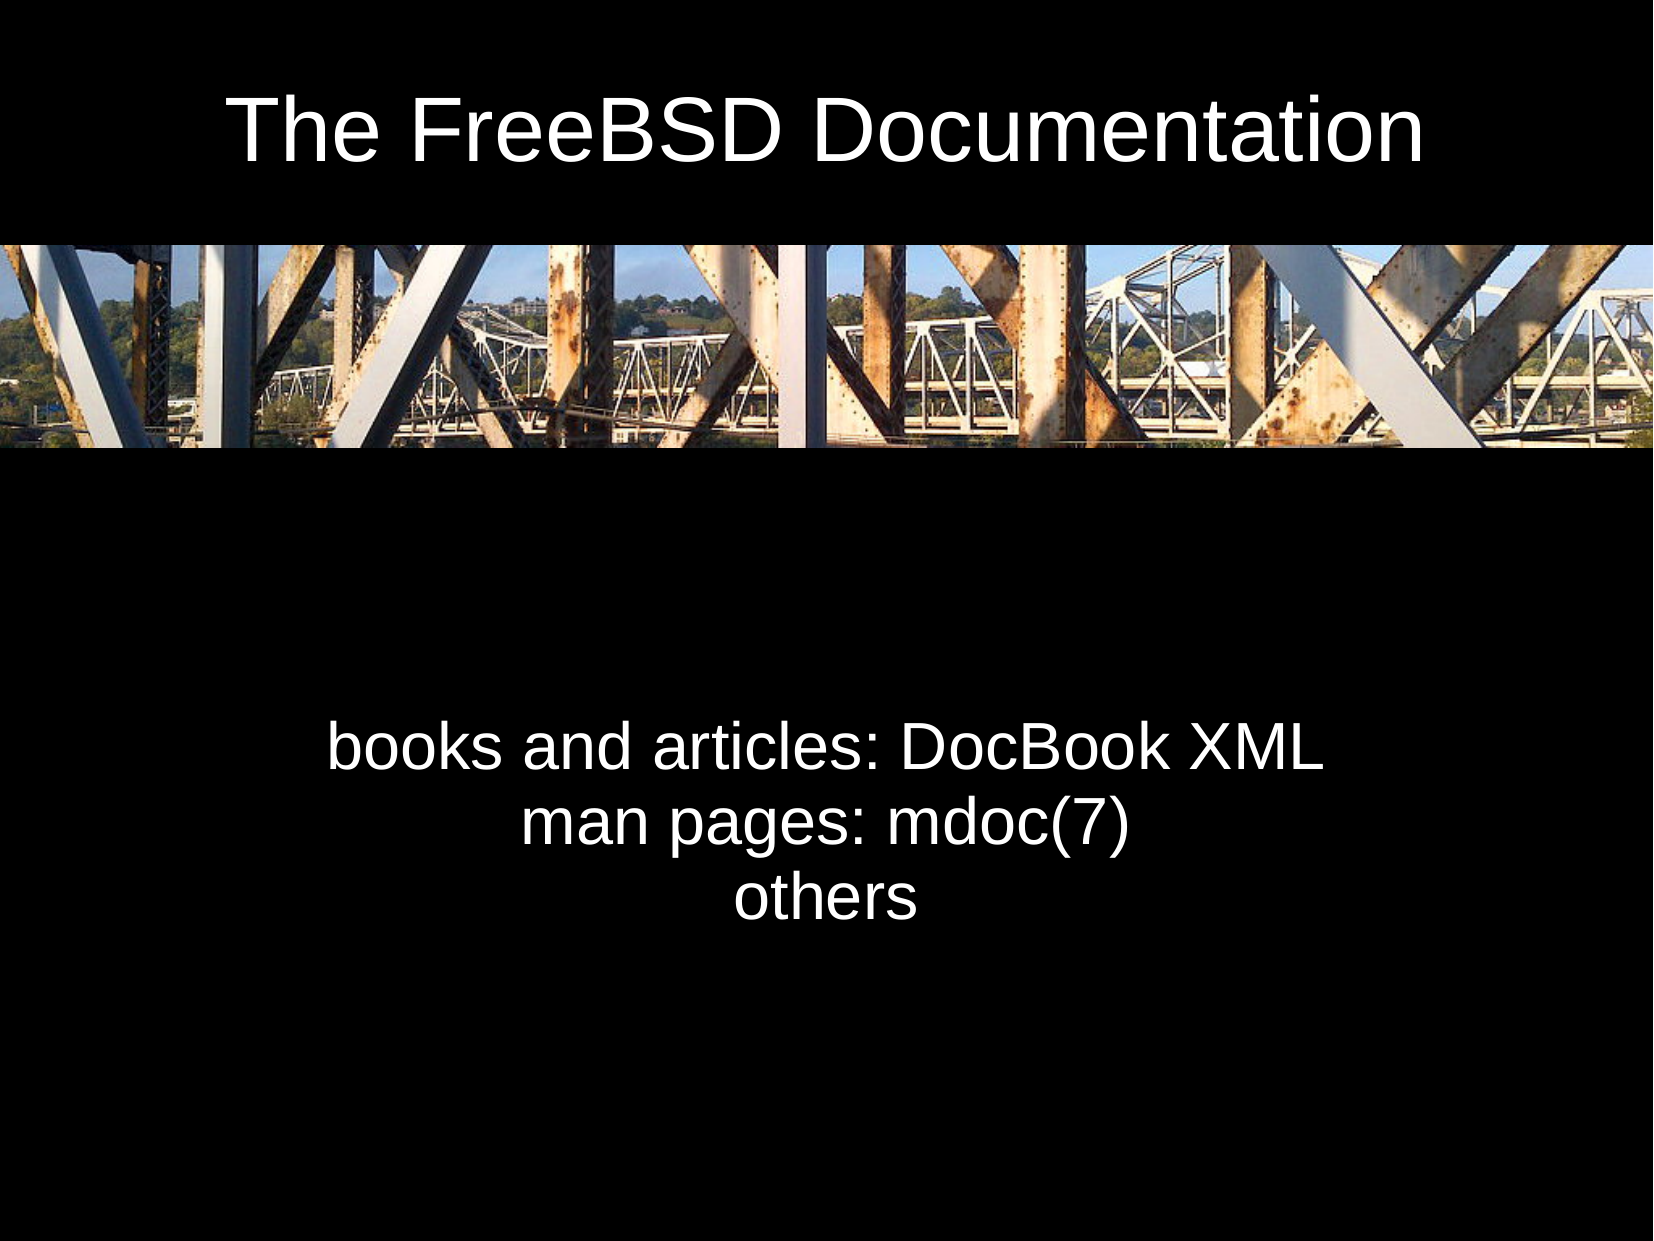

# The FreeBSD Documentation
books and articles: DocBook XML
man pages: mdoc(7)
others